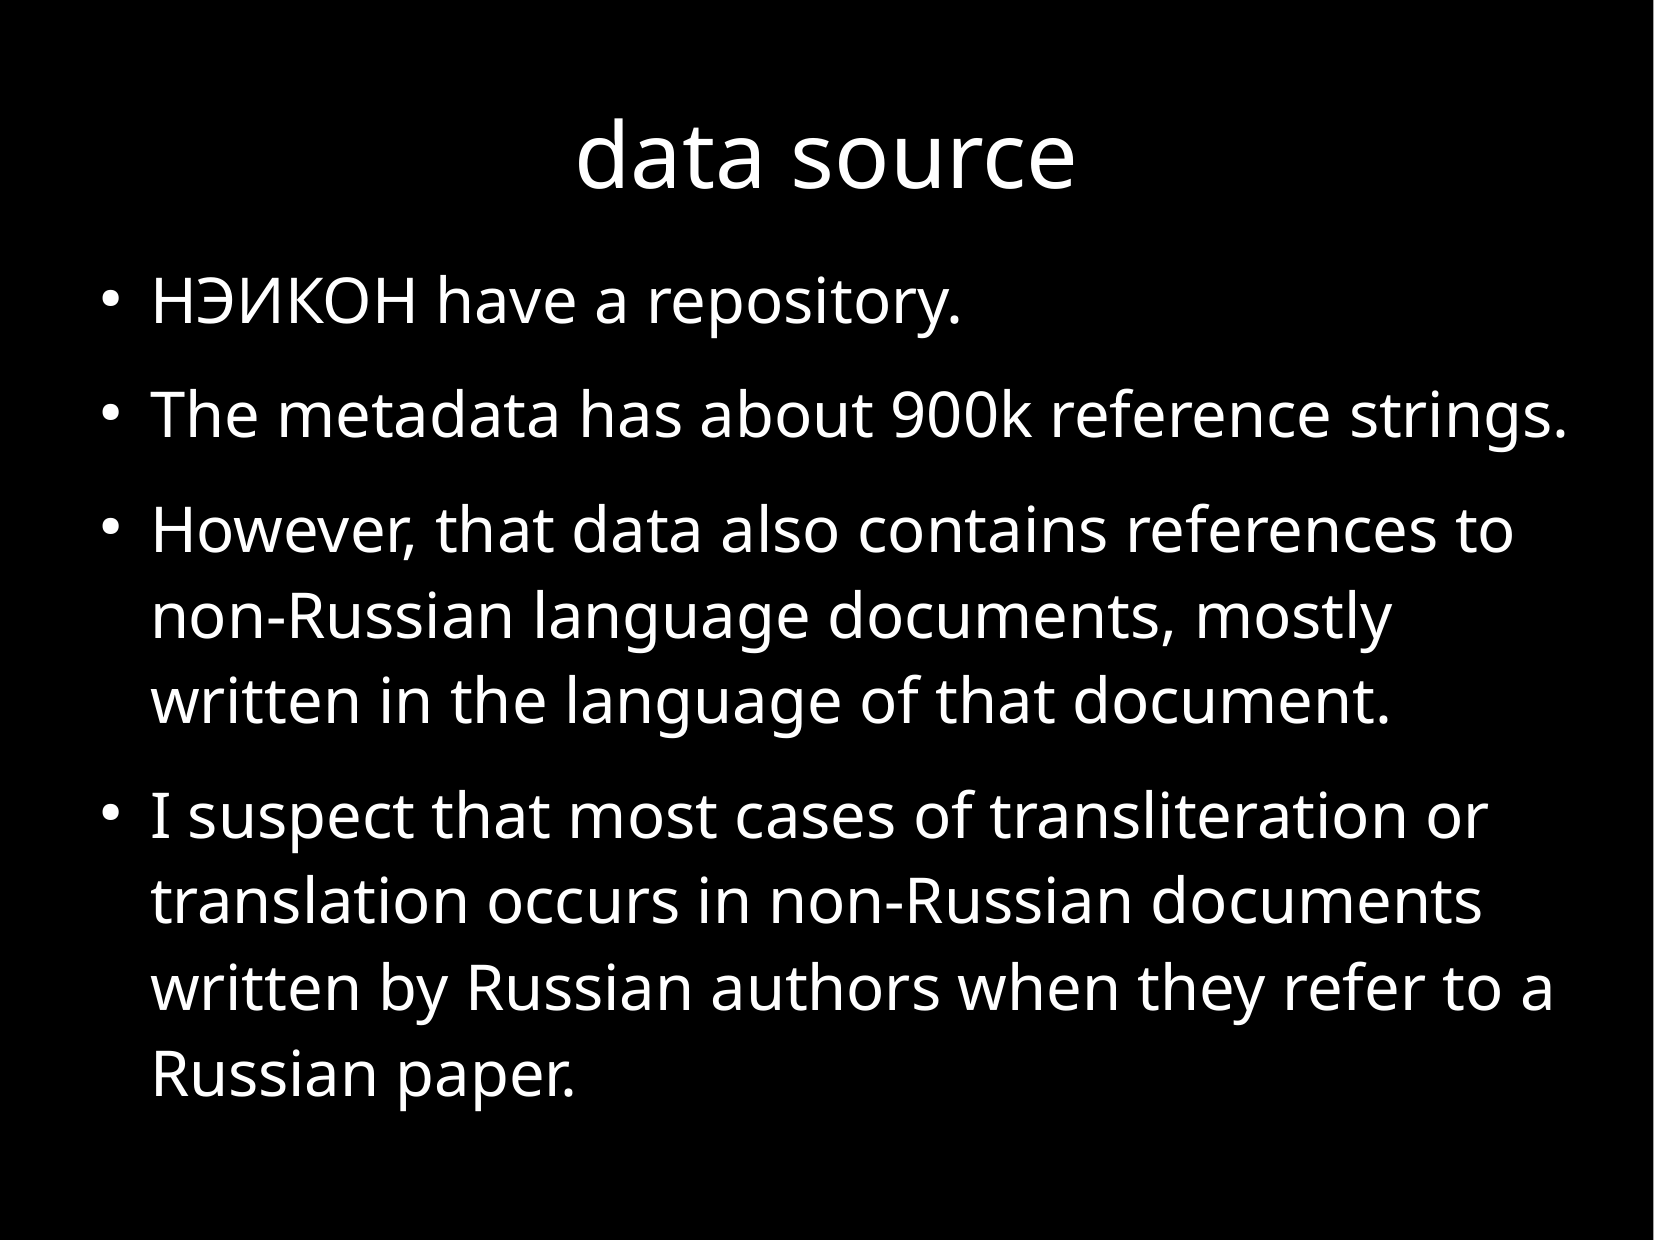

# data source
НЭИКОН have a repository.
The metadata has about 900k reference strings.
However, that data also contains references to non-Russian language documents, mostly written in the language of that document.
I suspect that most cases of transliteration or translation occurs in non-Russian documents written by Russian authors when they refer to a Russian paper.